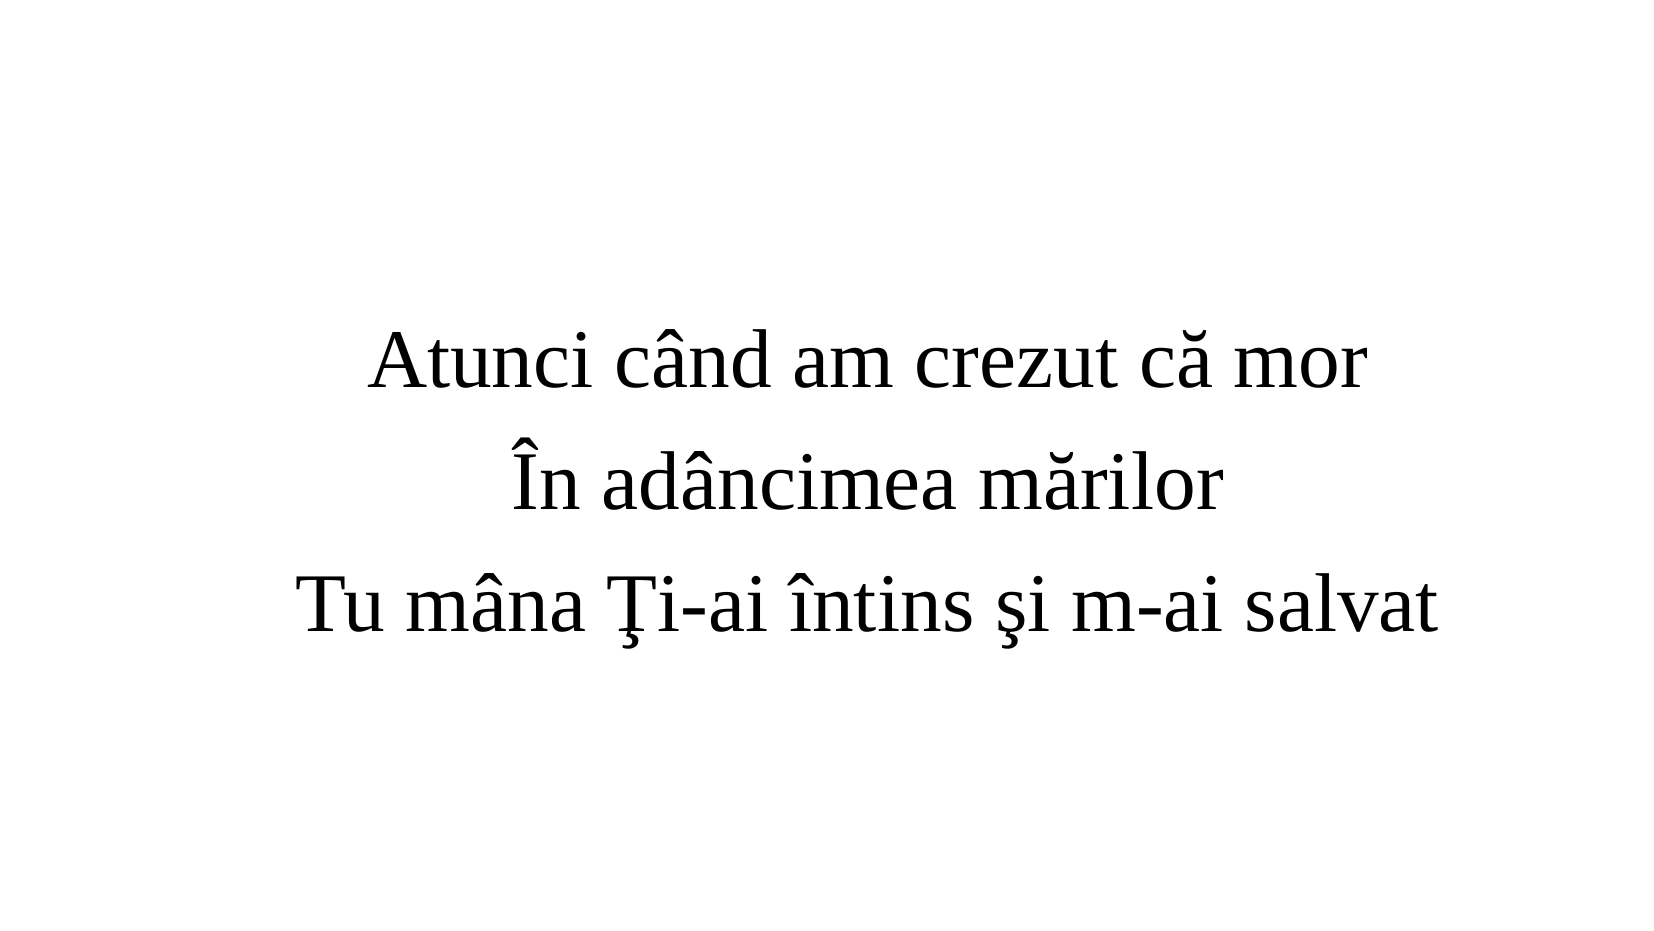

# Atunci când am crezut că mor
În adâncimea mărilor
Tu mâna Ţi-ai întins şi m-ai salvat